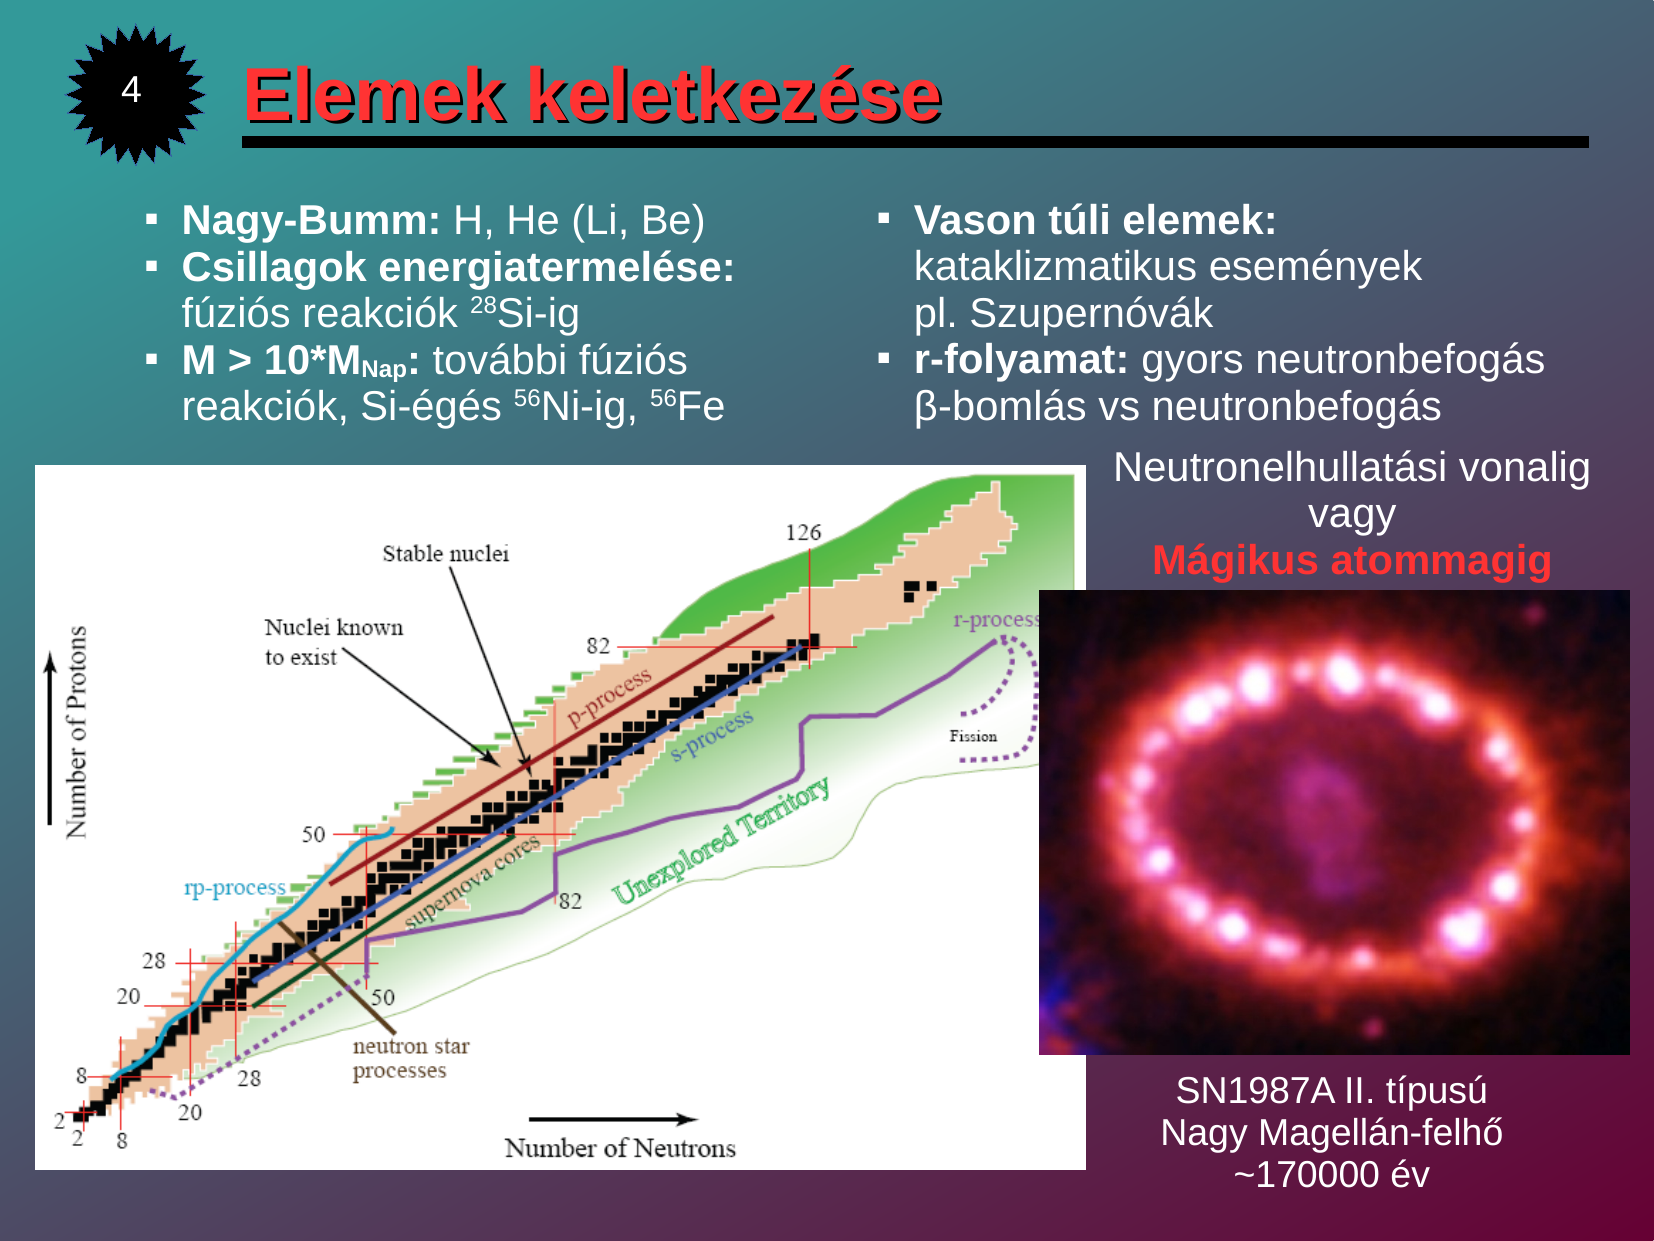

# Elemek keletkezése
4
Vason túli elemek:
kataklizmatikus események
pl. Szupernóvák
r-folyamat: gyors neutronbefogás
β-bomlás vs neutronbefogás
Nagy-Bumm: H, He (Li, Be)
Csillagok energiatermelése:
fúziós reakciók 28Si-ig
M > 10*MNap: további fúziós
reakciók, Si-égés 56Ni-ig, 56Fe
Neutronelhullatási vonalig
vagy
Mágikus atommagig
SN1987A II. típusú
Nagy Magellán-felhő
~170000 év